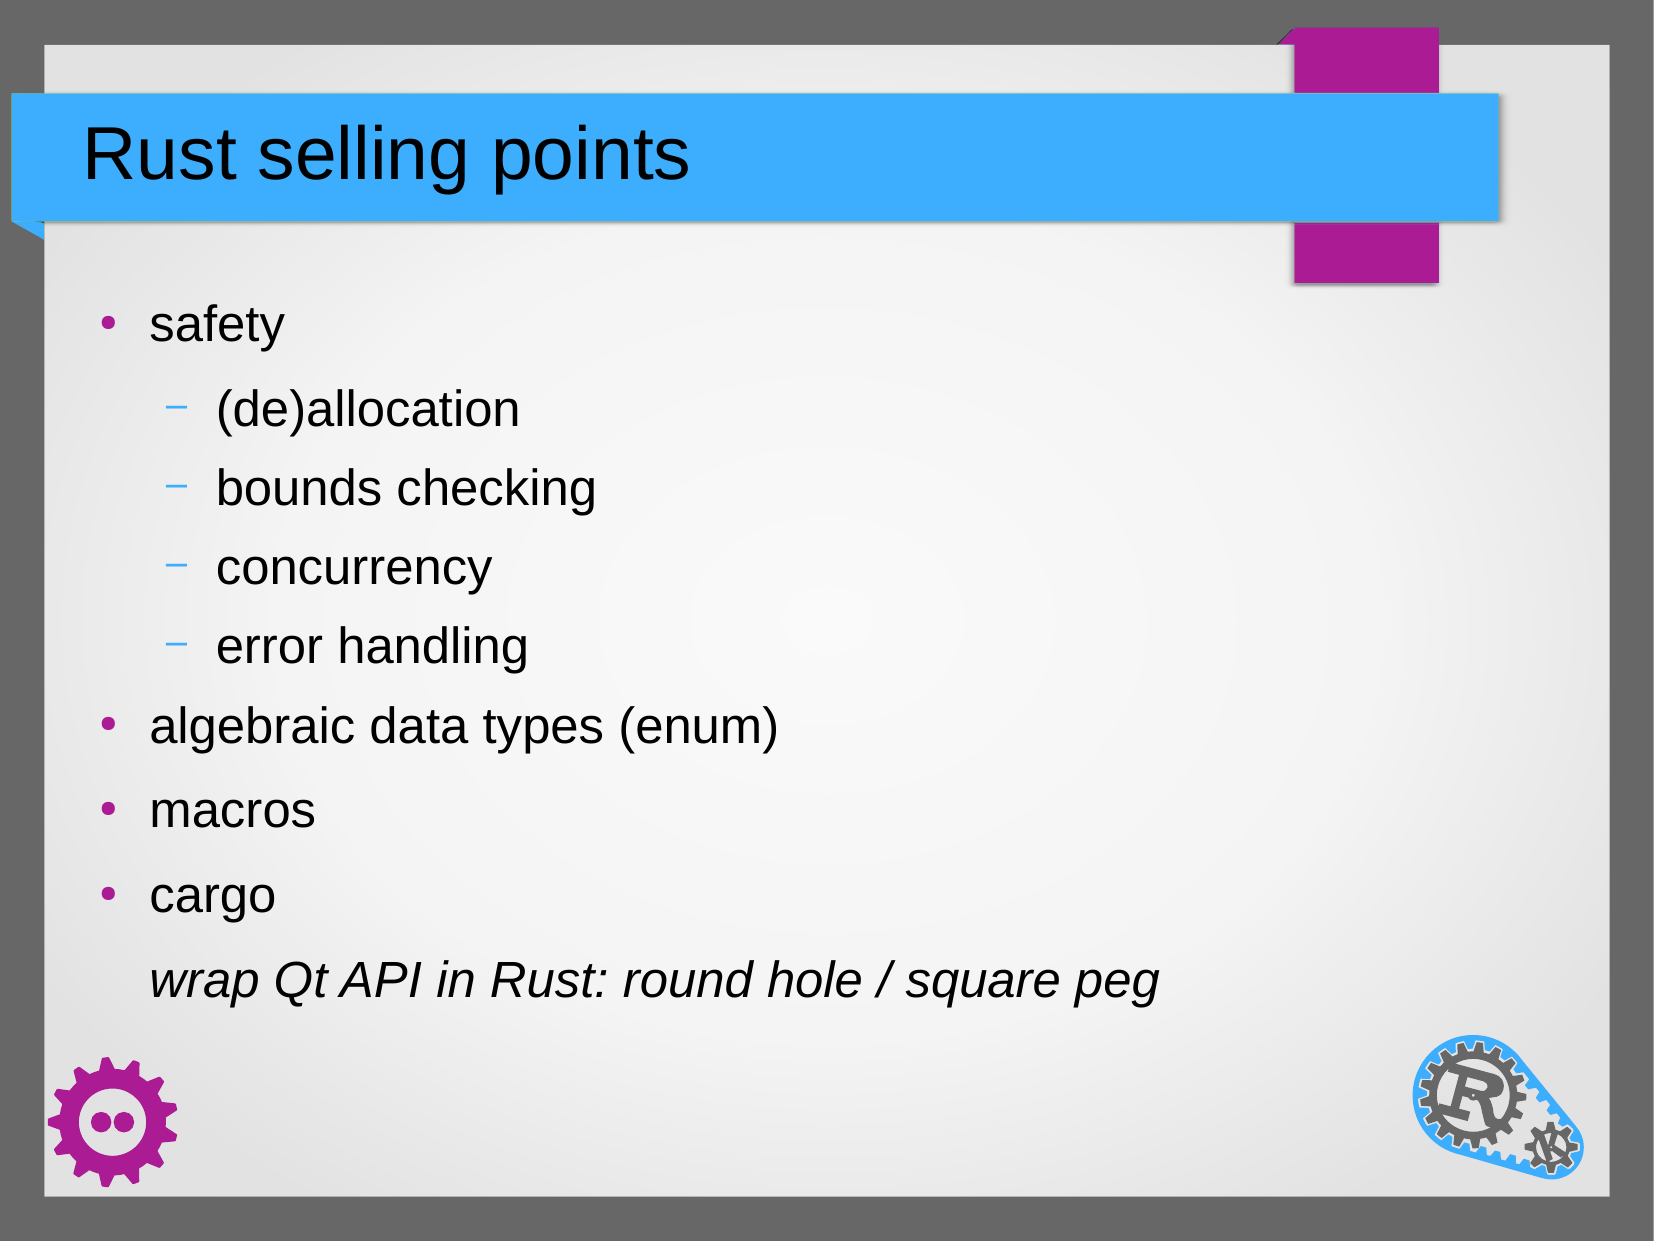

# Rust selling points
safety
(de)allocation
bounds checking
concurrency
error handling
algebraic data types (enum)
macros
cargo
wrap Qt API in Rust: round hole / square peg